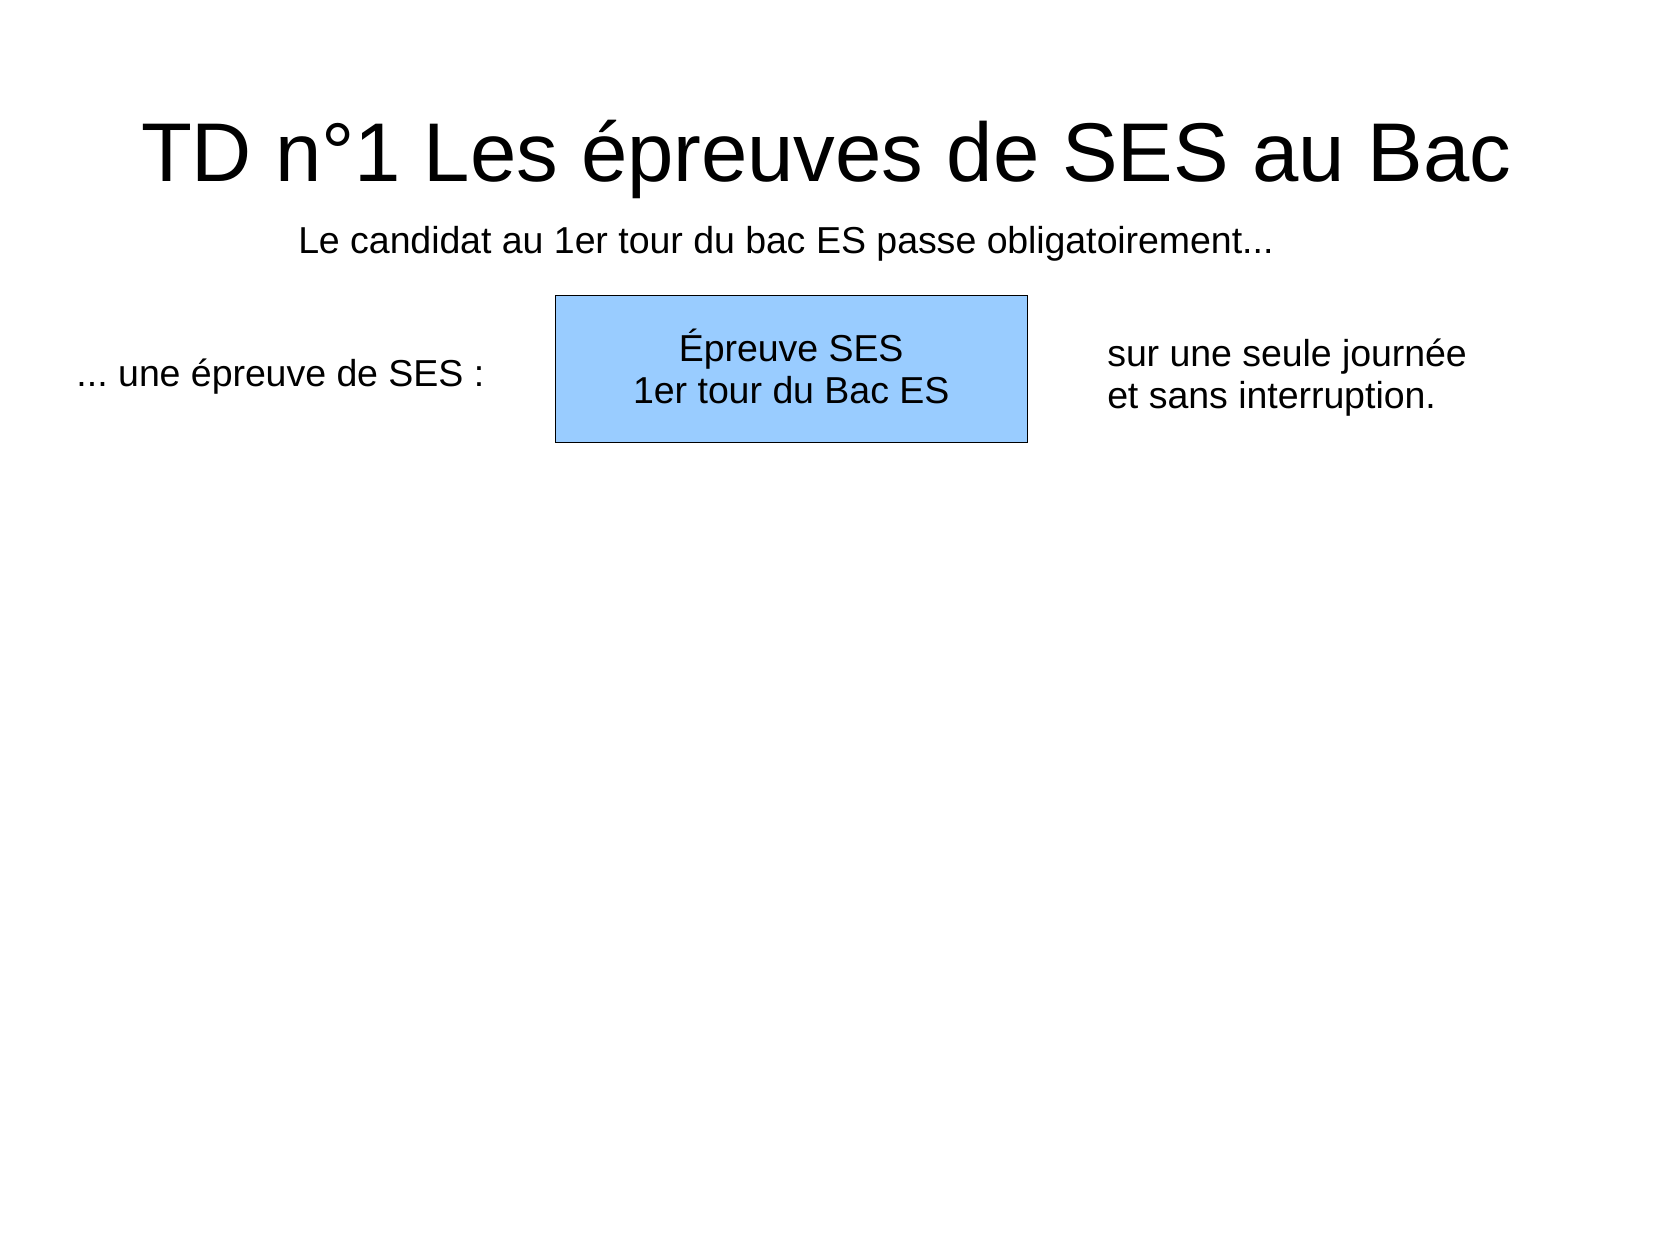

# TD n°1 Les épreuves de SES au Bac
Le candidat au 1er tour du bac ES passe obligatoirement...
Épreuve SES
1er tour du Bac ES
sur une seule journée
et sans interruption.
... une épreuve de SES :